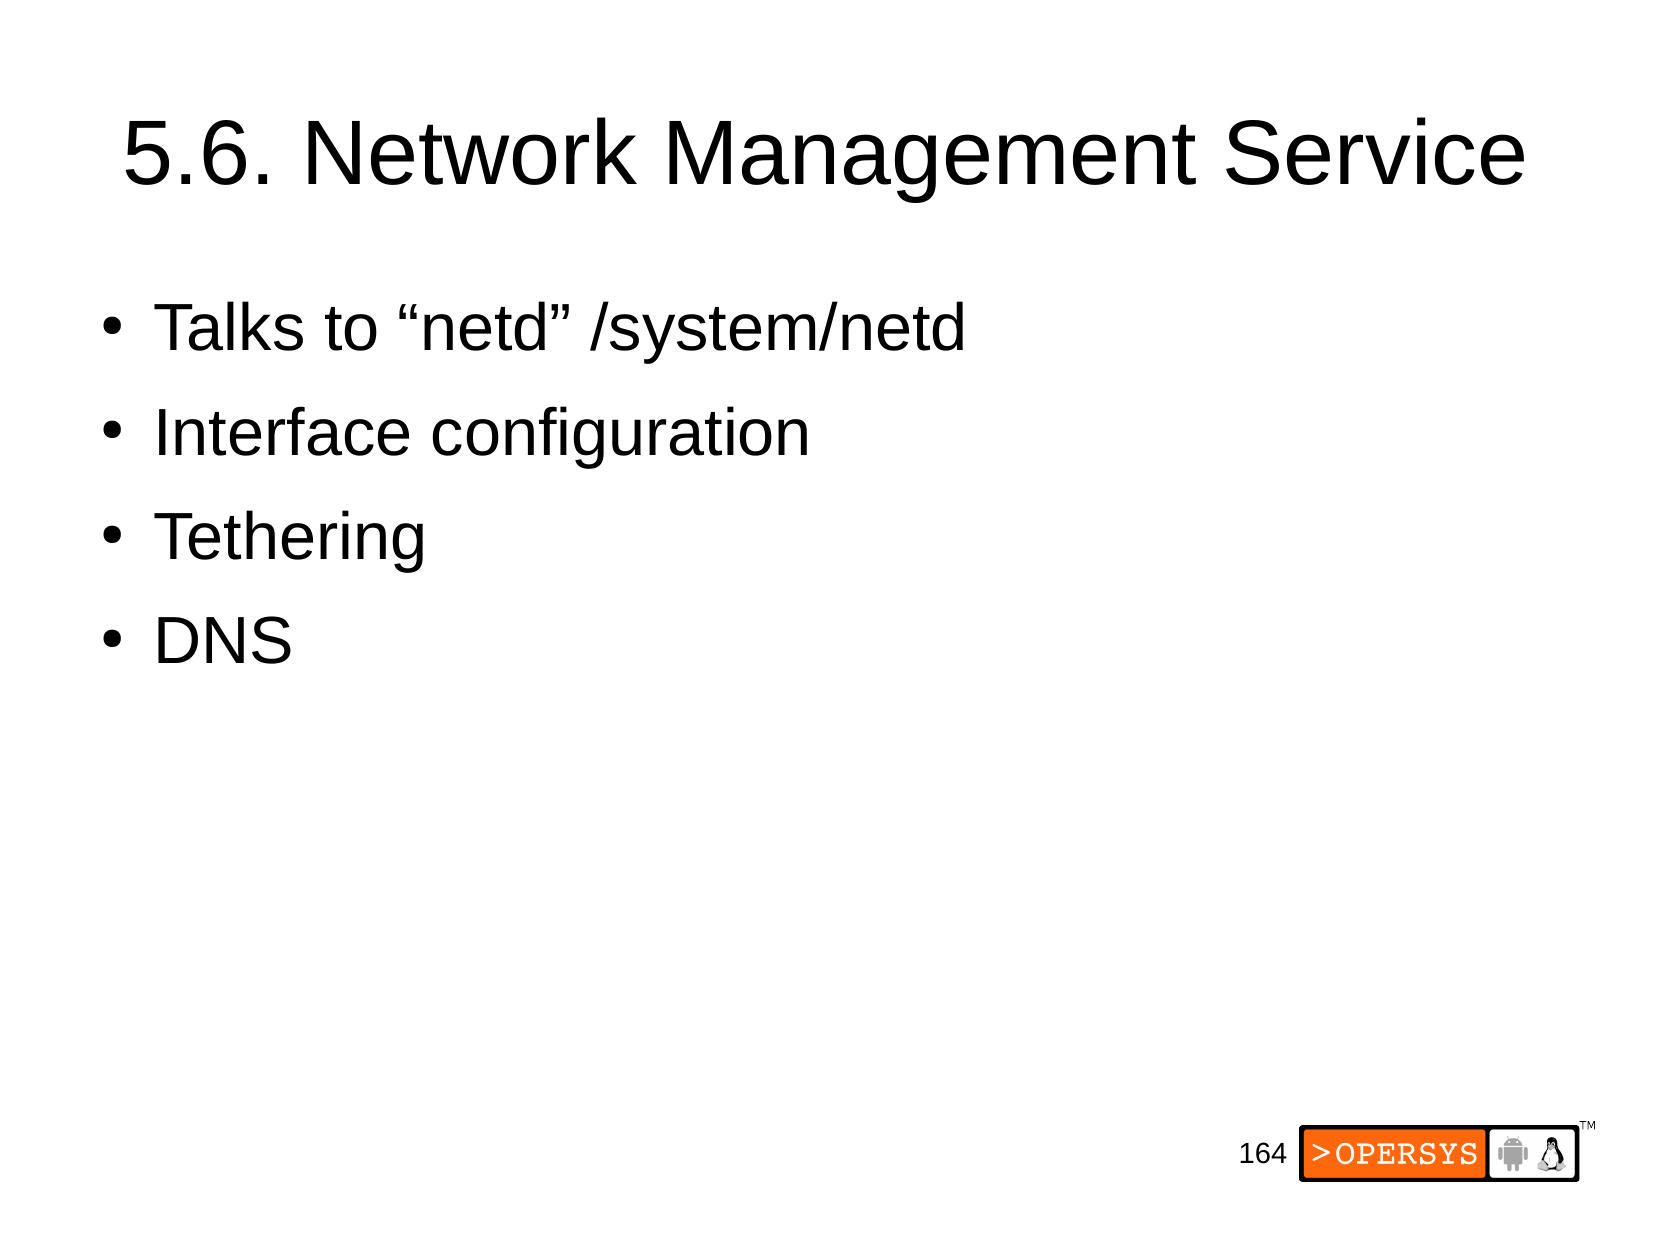

# 5.6. Network Management Service
Talks to “netd” /system/netd
Interface configuration
Tethering
DNS